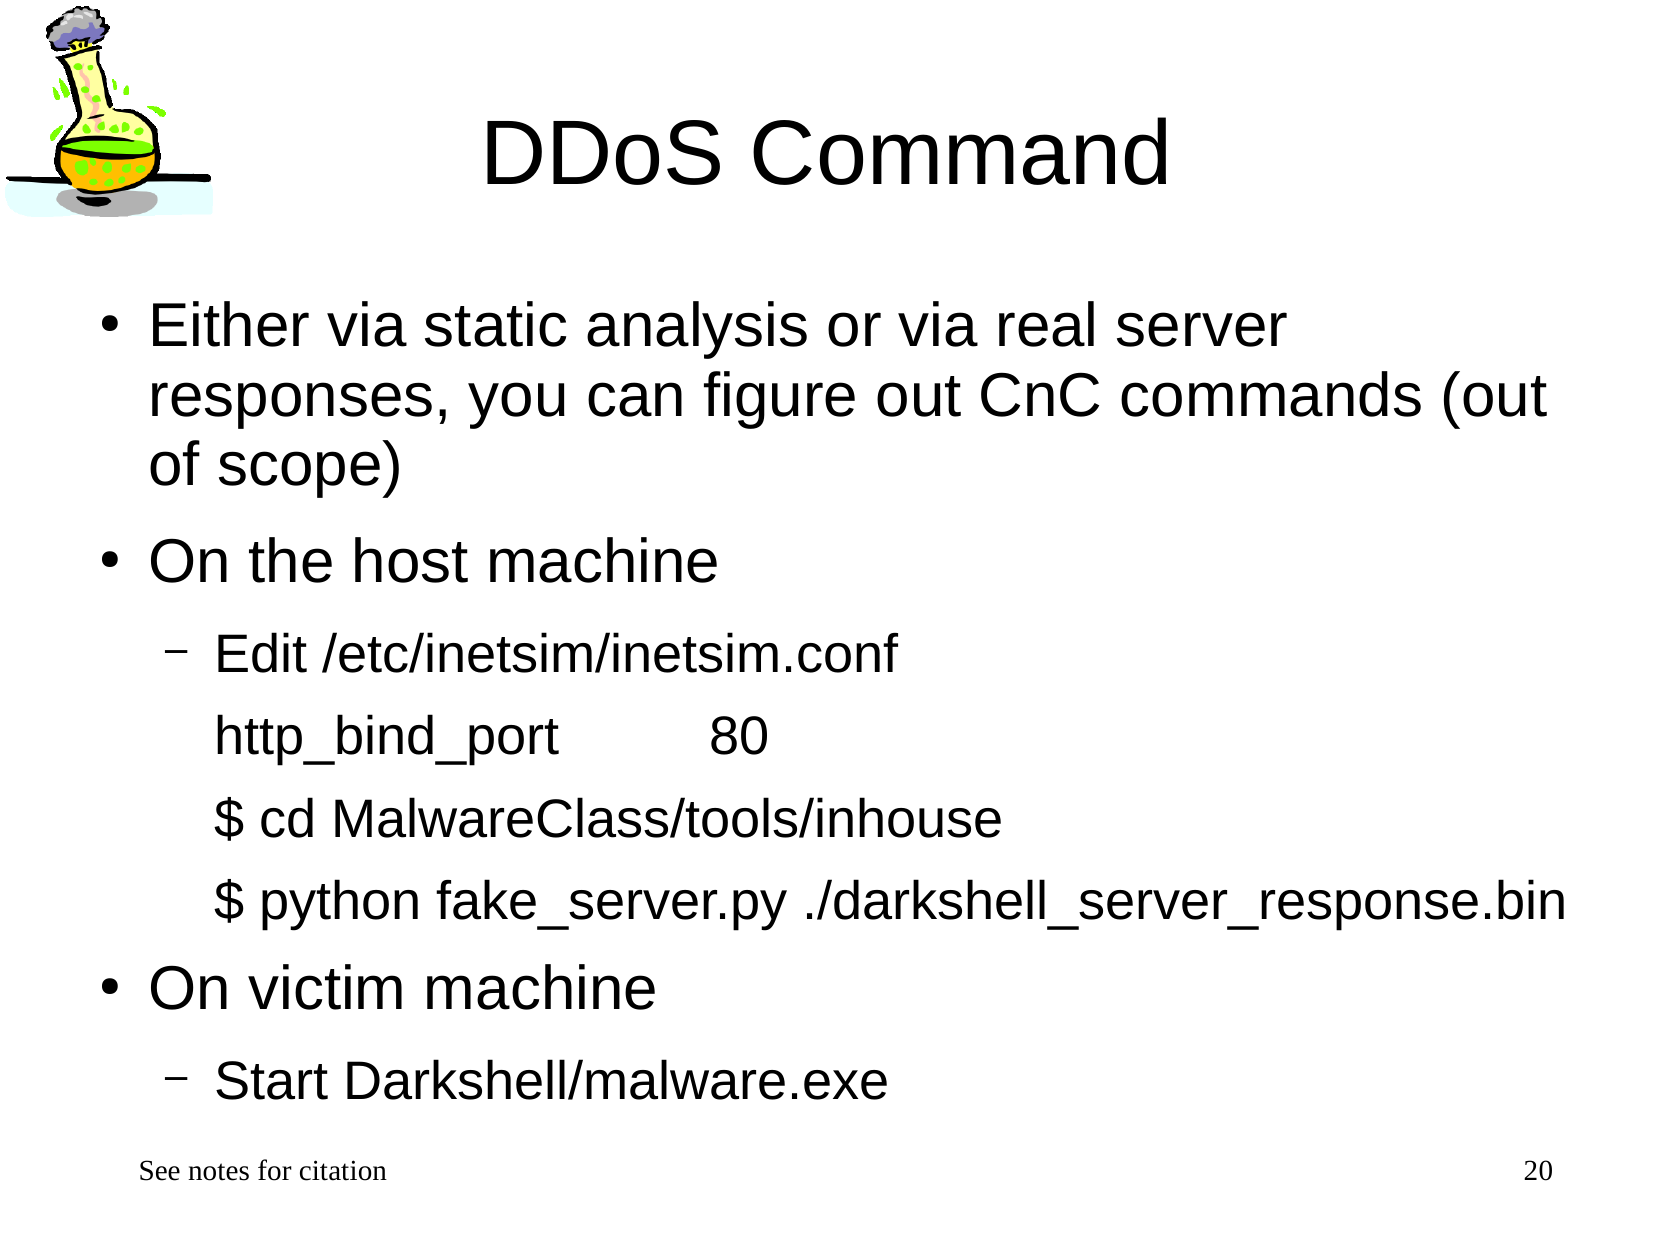

# DDoS Command
Either via static analysis or via real server responses, you can figure out CnC commands (out of scope)
On the host machine
Edit /etc/inetsim/inetsim.conf
http_bind_port 80
$ cd MalwareClass/tools/inhouse
$ python fake_server.py ./darkshell_server_response.bin
On victim machine
Start Darkshell/malware.exe
See notes for citation
20